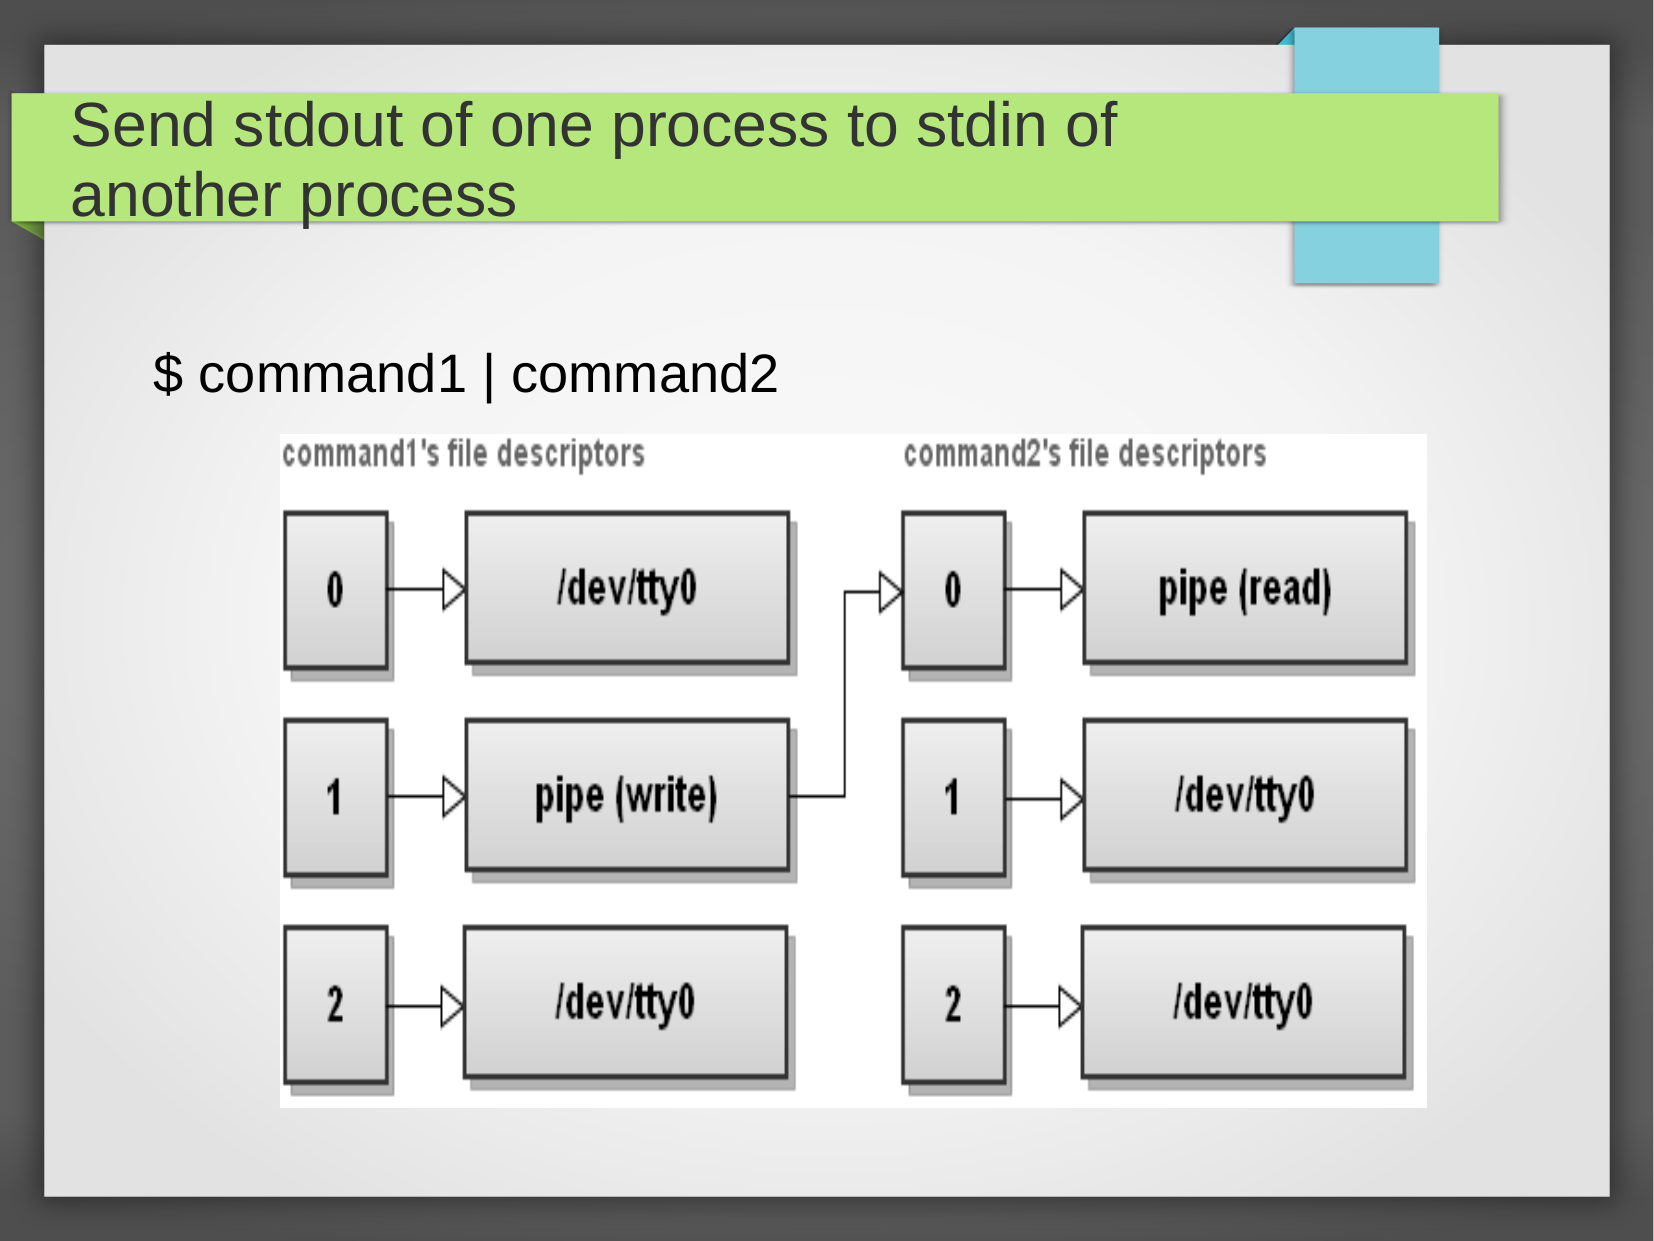

# Send stdout of one process to stdin of another process
$ command1 | command2